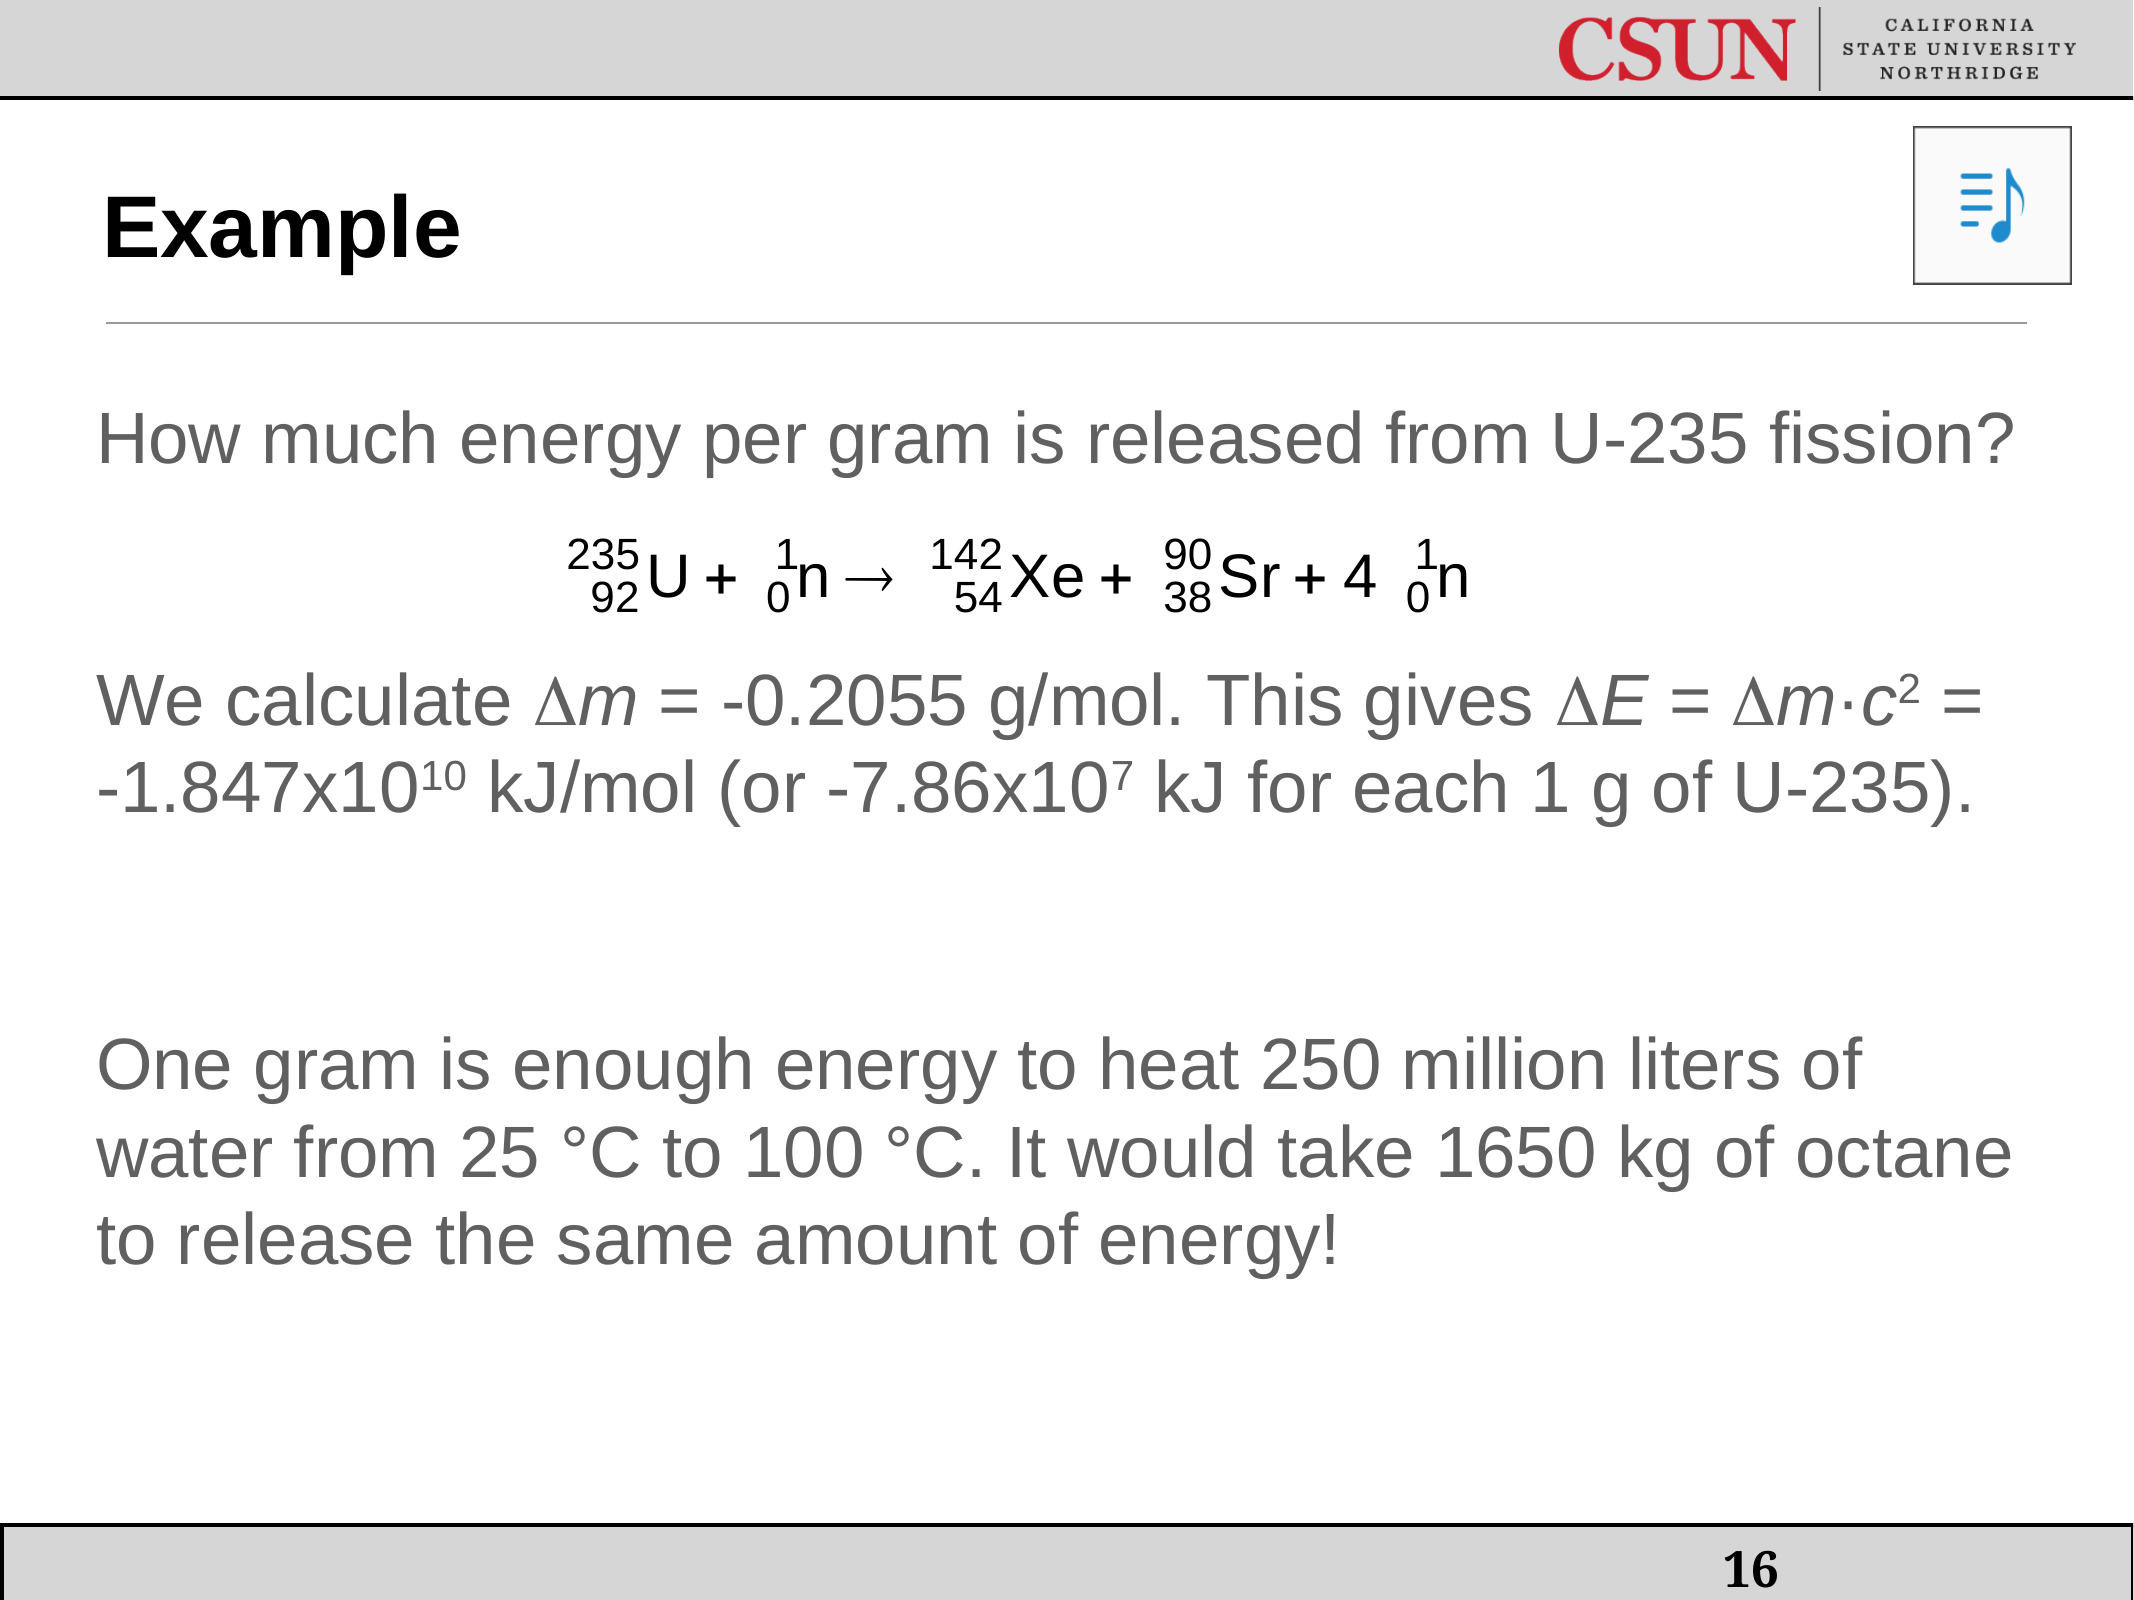

# Example
How much energy per gram is released from U-235 fission?
We calculate m = -0.2055 g/mol. This gives E = m·c2 =
-1.847x1010 kJ/mol (or -7.86x107 kJ for each 1 g of U-235).
One gram is enough energy to heat 250 million liters of water from 25 °C to 100 °C. It would take 1650 kg of octane to release the same amount of energy!
16